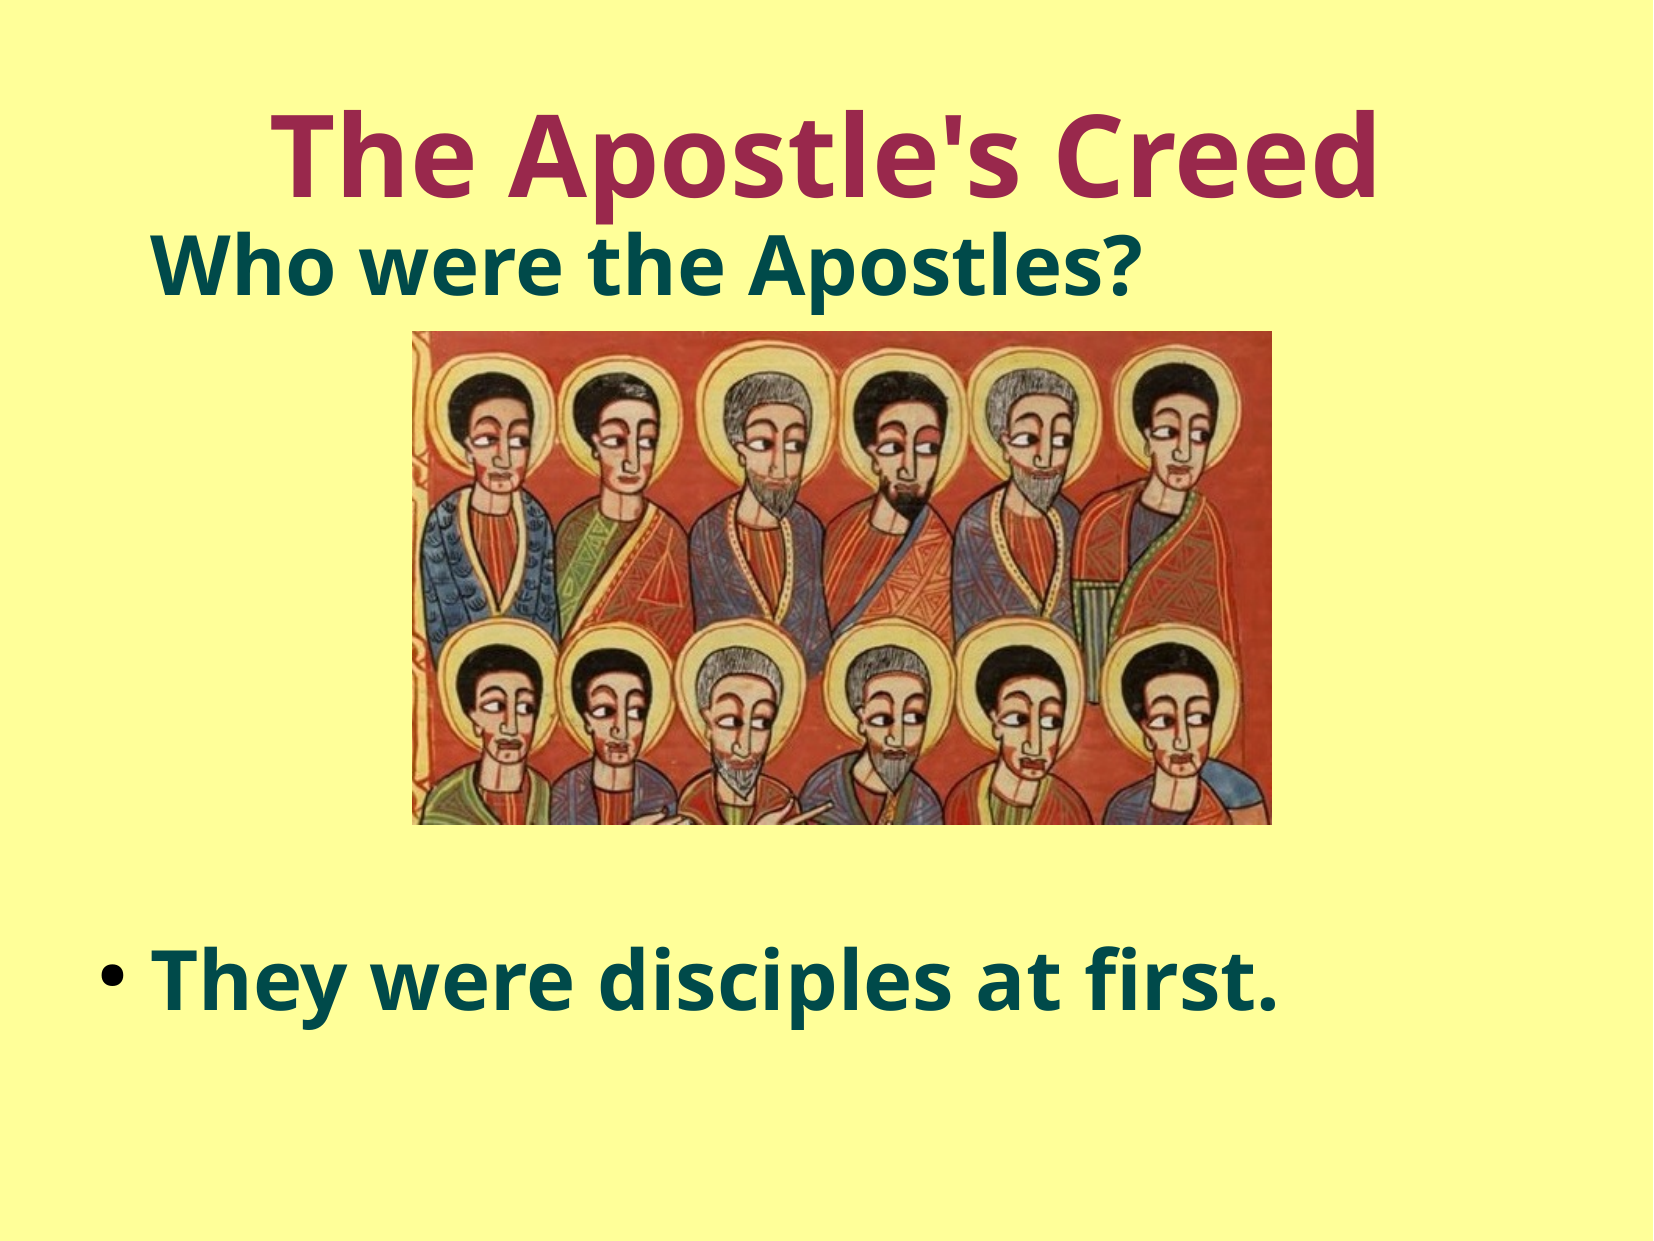

# The Apostle's Creed
Who were the Apostles?
They were disciples at first.